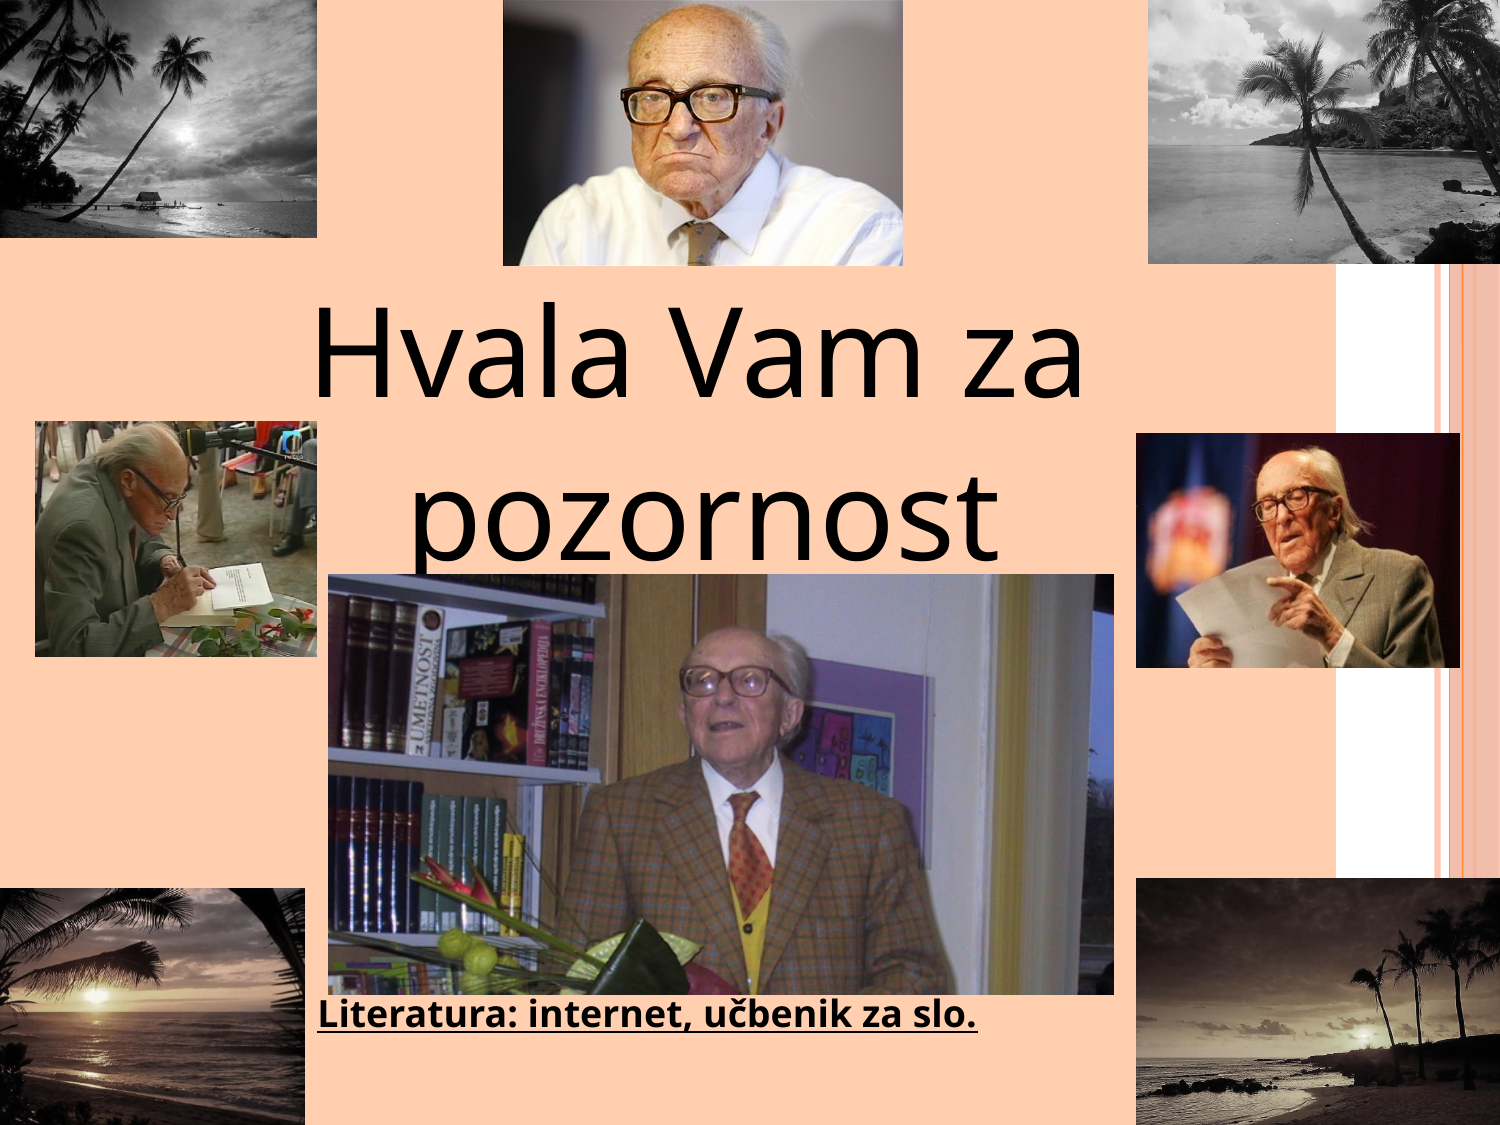

Hvala Vam za
 pozornost
 Literatura: internet, učbenik za slo.
#